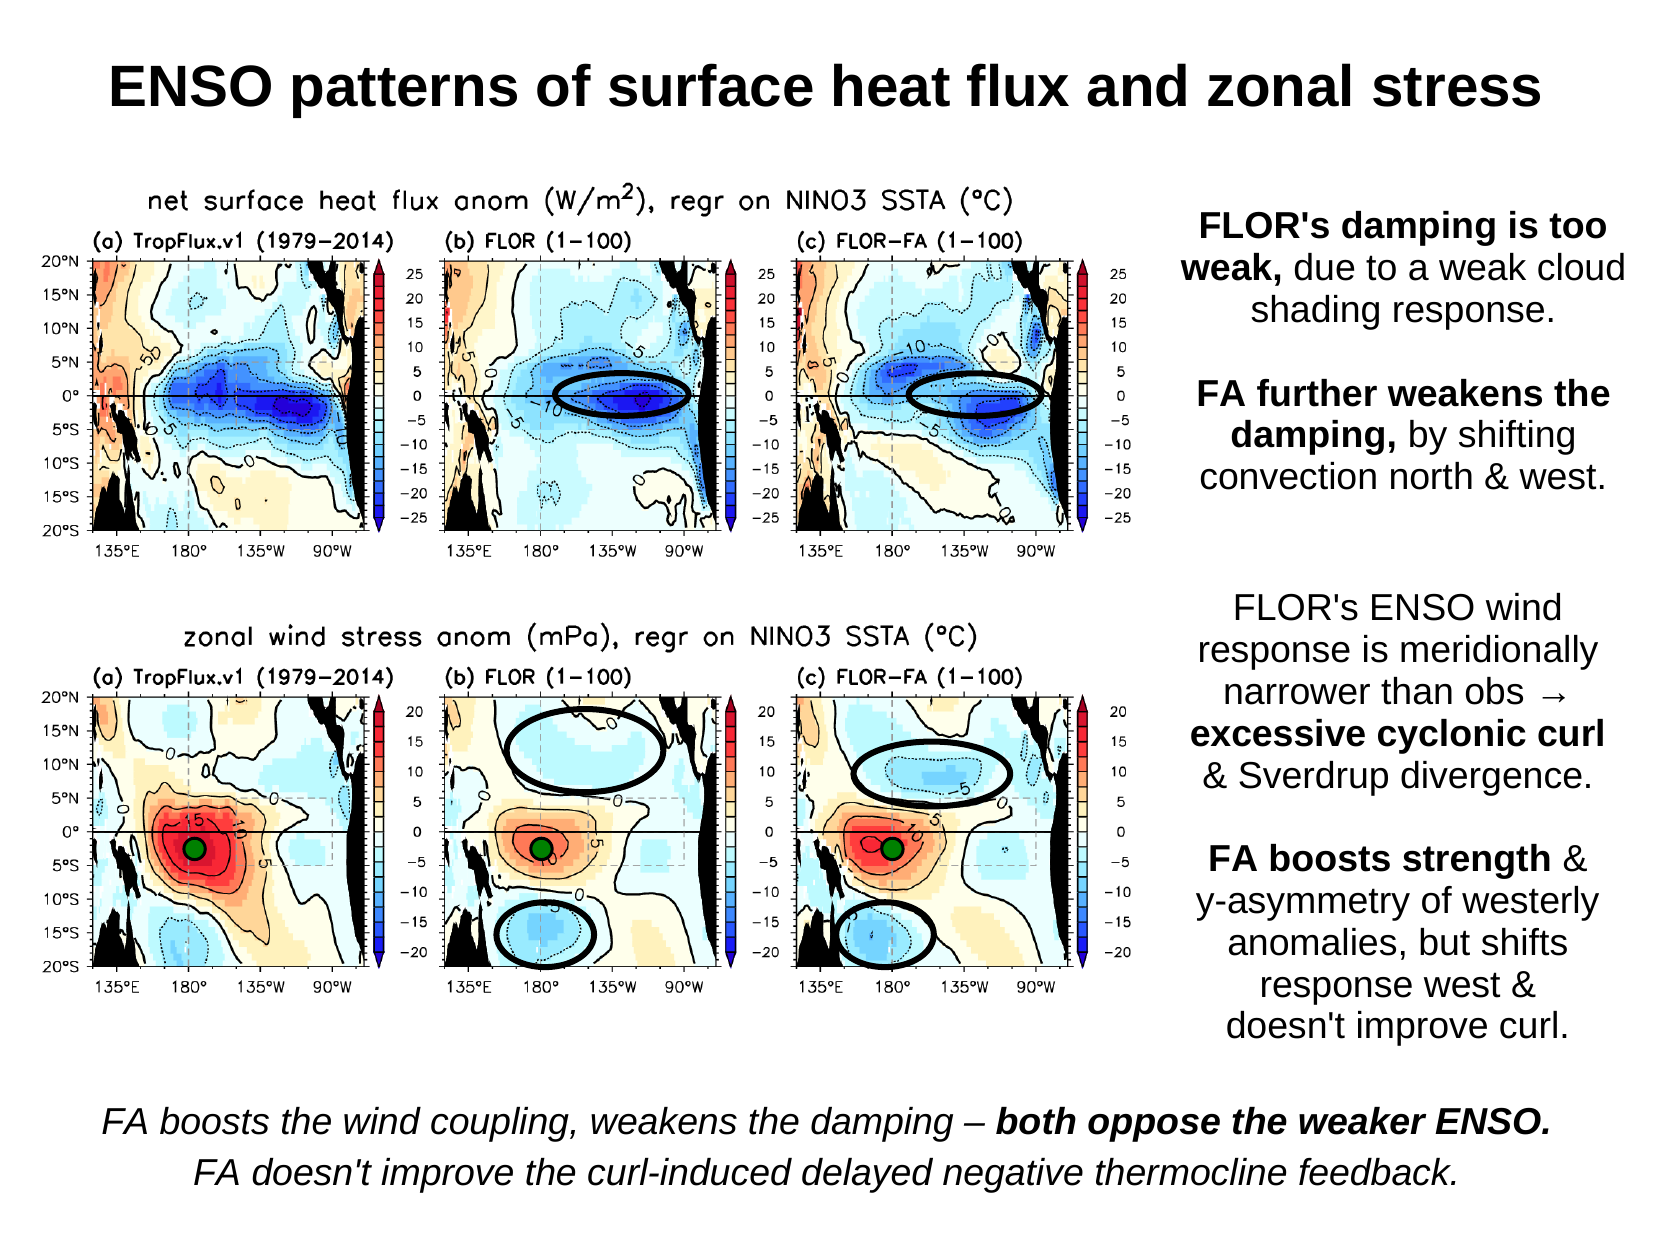

ENSO patterns of surface heat flux and zonal stress
FLOR's damping is too weak, due to a weak cloud
shading response.
FA further weakens the damping, by shifting
convection north & west.
FLOR's ENSO wind response is meridionally narrower than obs → excessive cyclonic curl
& Sverdrup divergence.
FA boosts strength &
y-asymmetry of westerly anomalies, but shifts response west &
doesn't improve curl.
FA boosts the wind coupling, weakens the damping – both oppose the weaker ENSO.
FA doesn't improve the curl-induced delayed negative thermocline feedback.